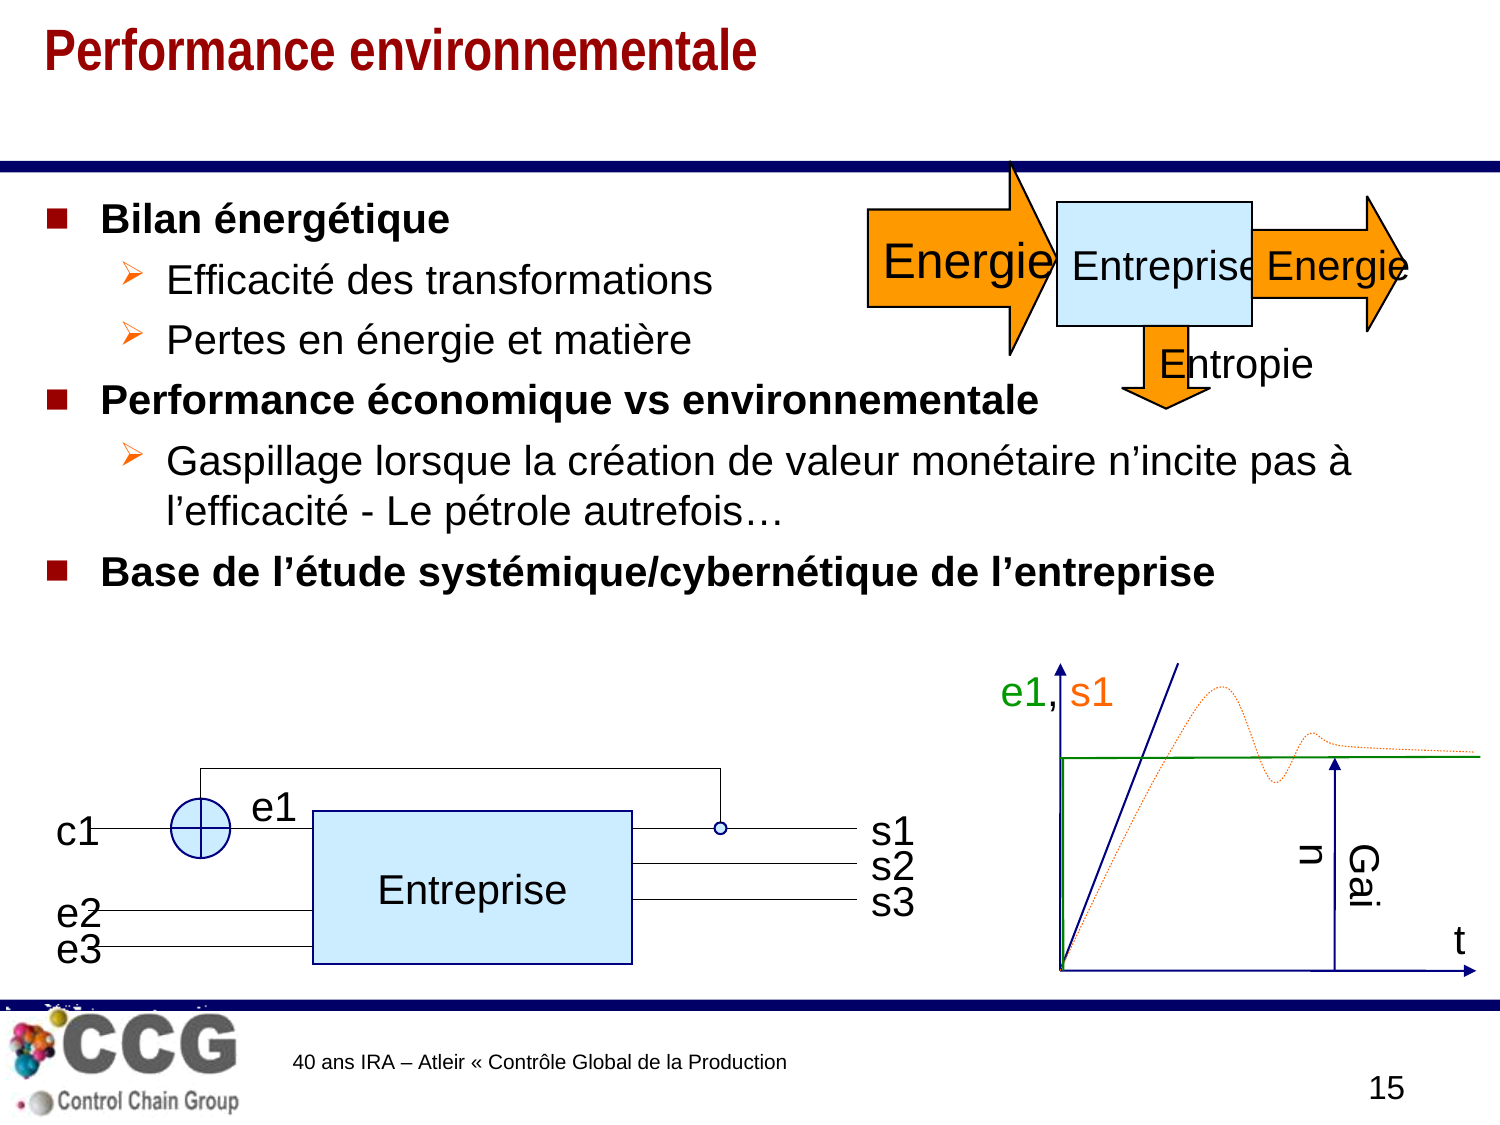

# Performance environnementale
Energie
Bilan énergétique
Efficacité des transformations
Pertes en énergie et matière
Performance économique vs environnementale
Gaspillage lorsque la création de valeur monétaire n’incite pas à l’efficacité - Le pétrole autrefois…
Base de l’étude systémique/cybernétique de l’entreprise
Energie
Entreprise
Entropie
e1, s1
e1
c1
Entreprise
s1
Gain
s2
s3
e2
t
e3